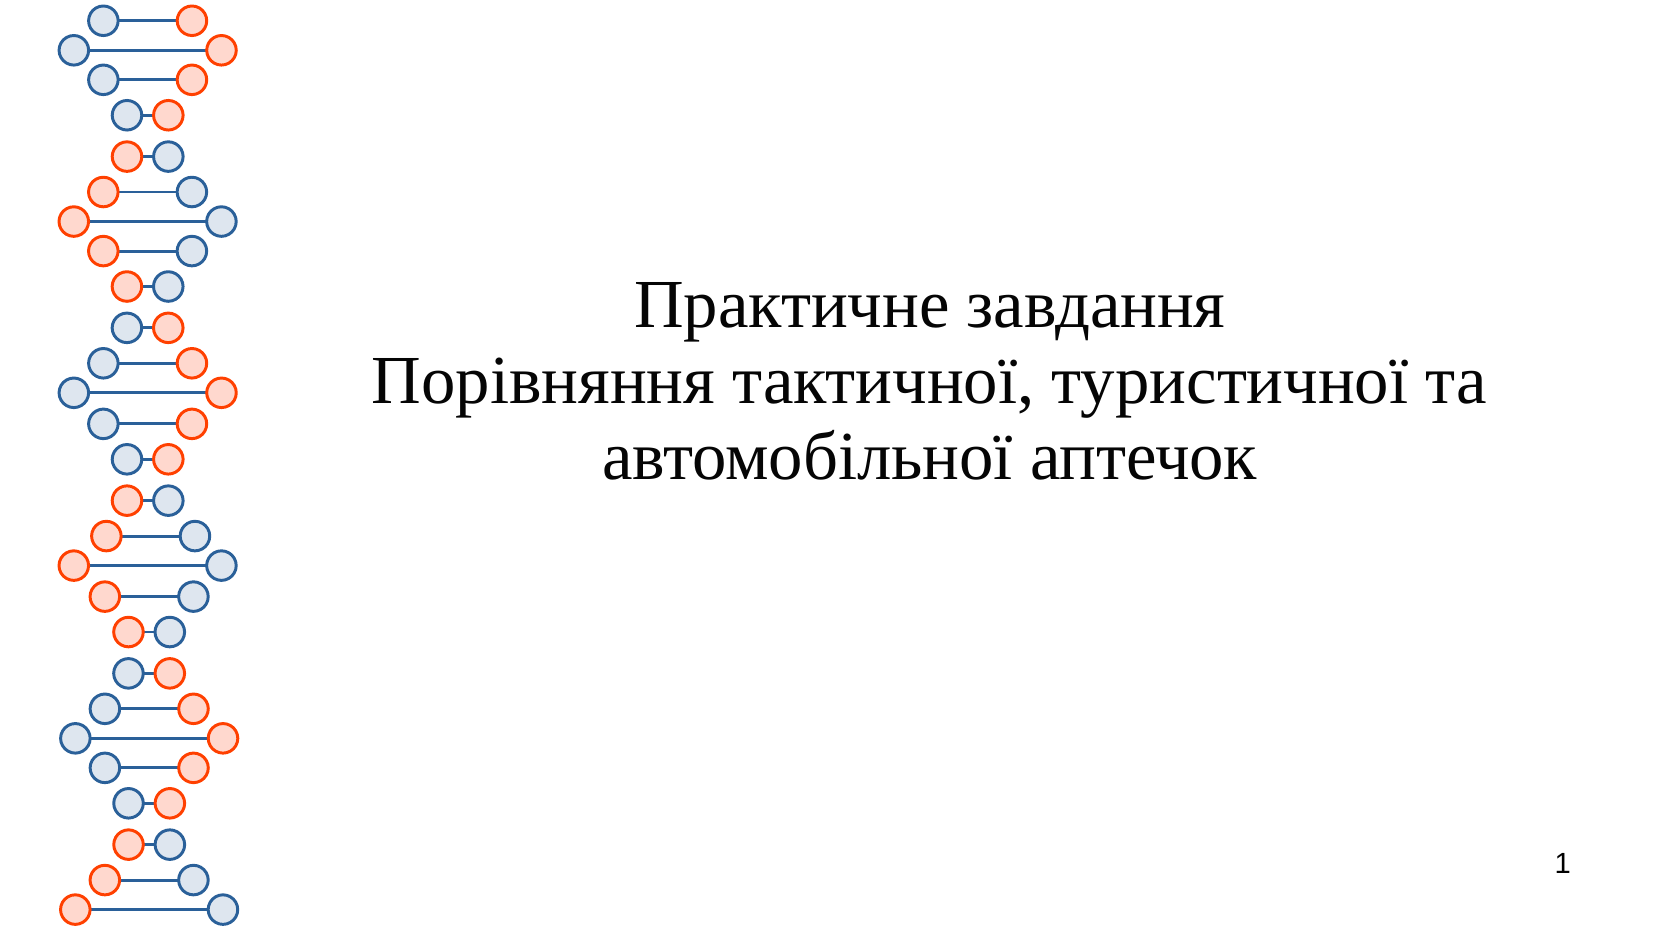

# Практичне завдання Порівняння тактичної, туристичної та автомобільної аптечок
1